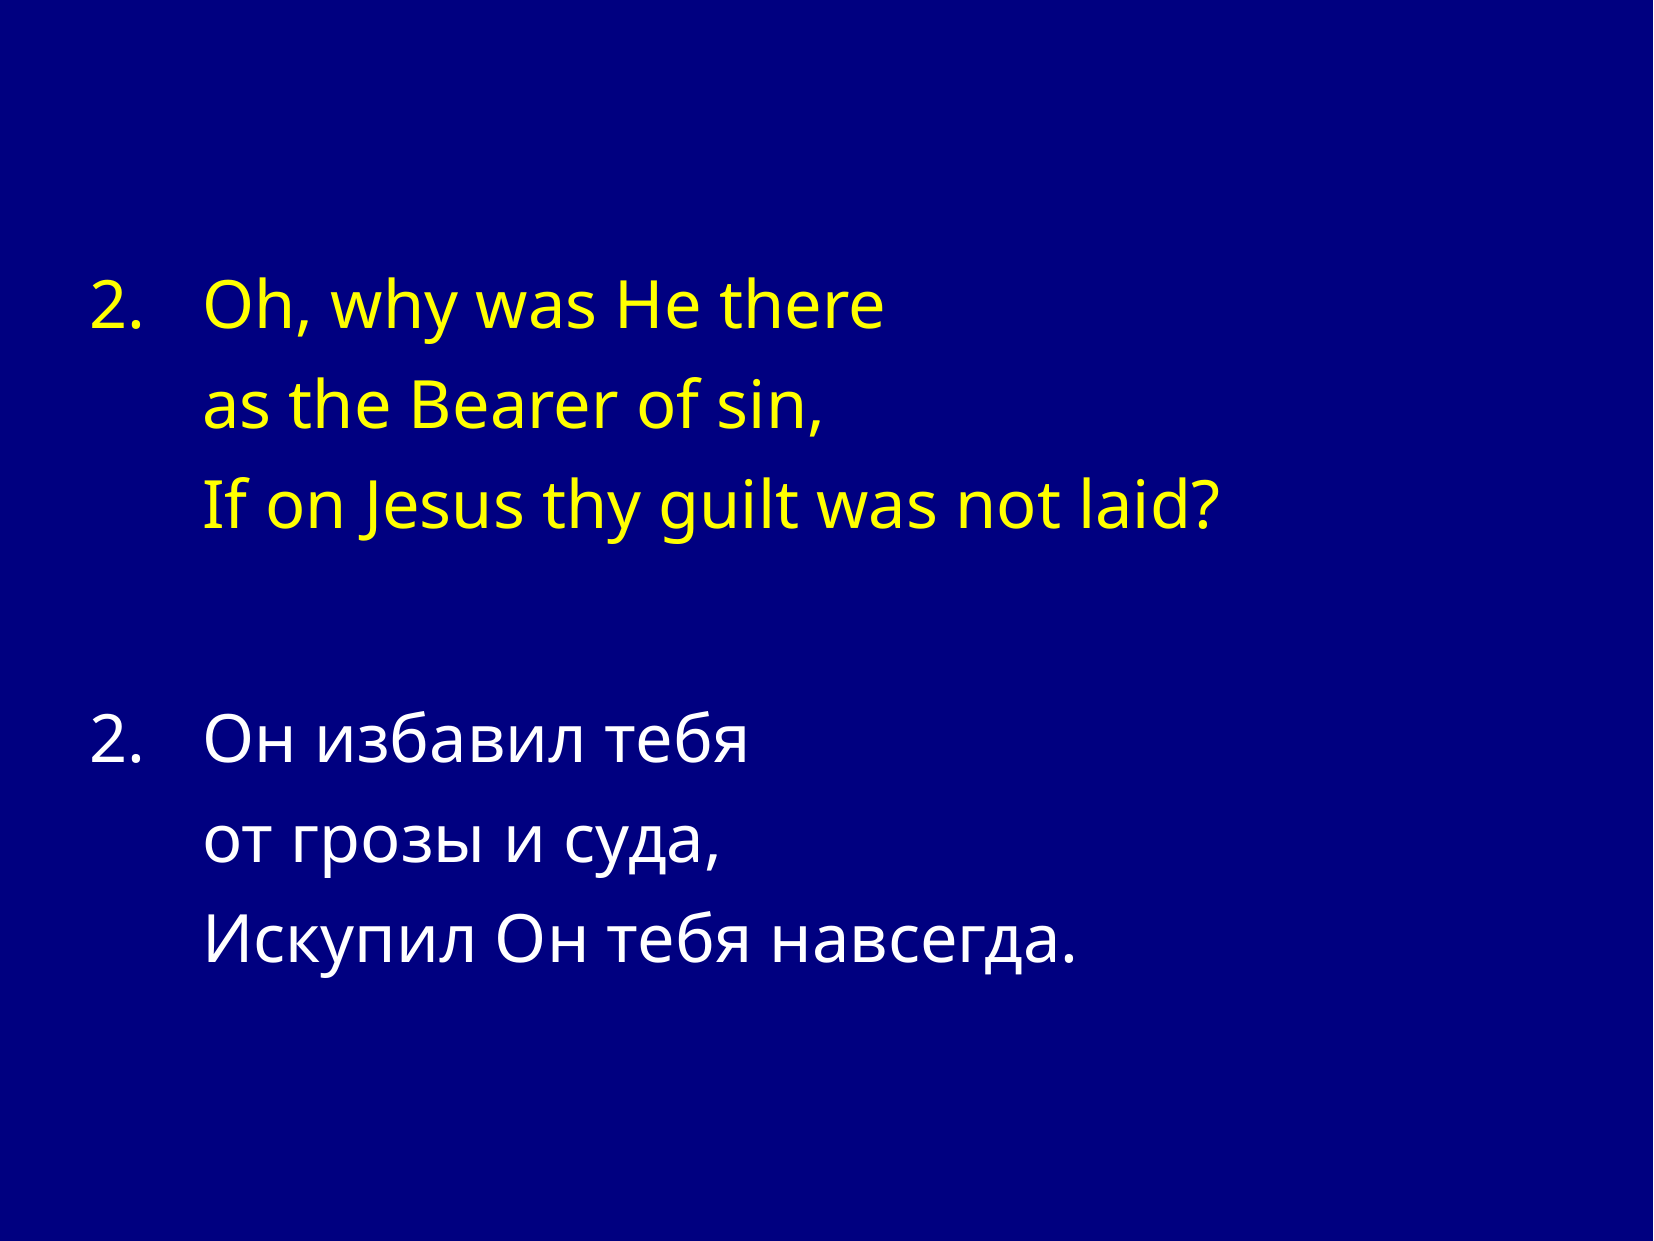

2.	Oh, why was He there
	as the Bearer of sin,
	If on Jesus thy guilt was not laid?
2.	Он избавил тебя
	от грозы и суда,
	Искупил Он тебя навсегда.